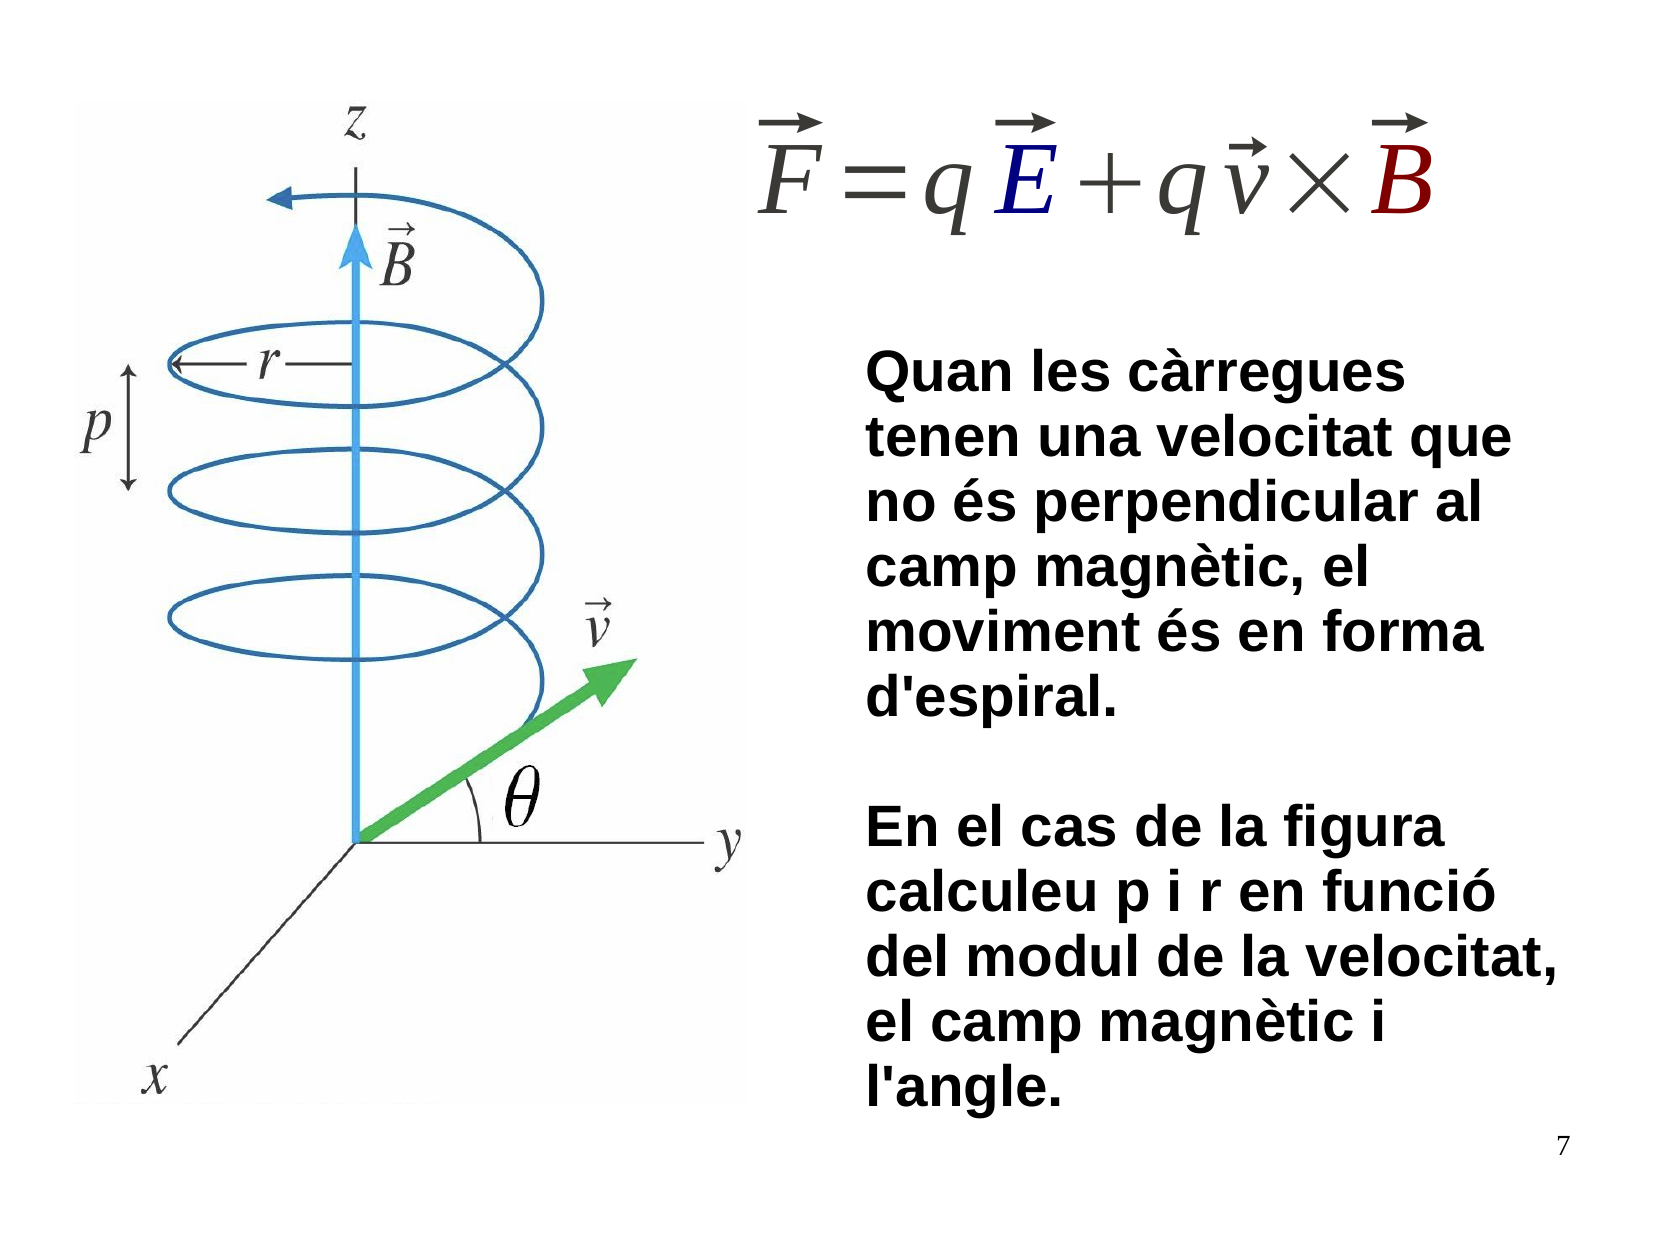

Quan les càrregues tenen una velocitat que no és perpendicular al camp magnètic, el moviment és en forma d'espiral.
En el cas de la figura calculeu p i r en funció del modul de la velocitat, el camp magnètic i l'angle.
7